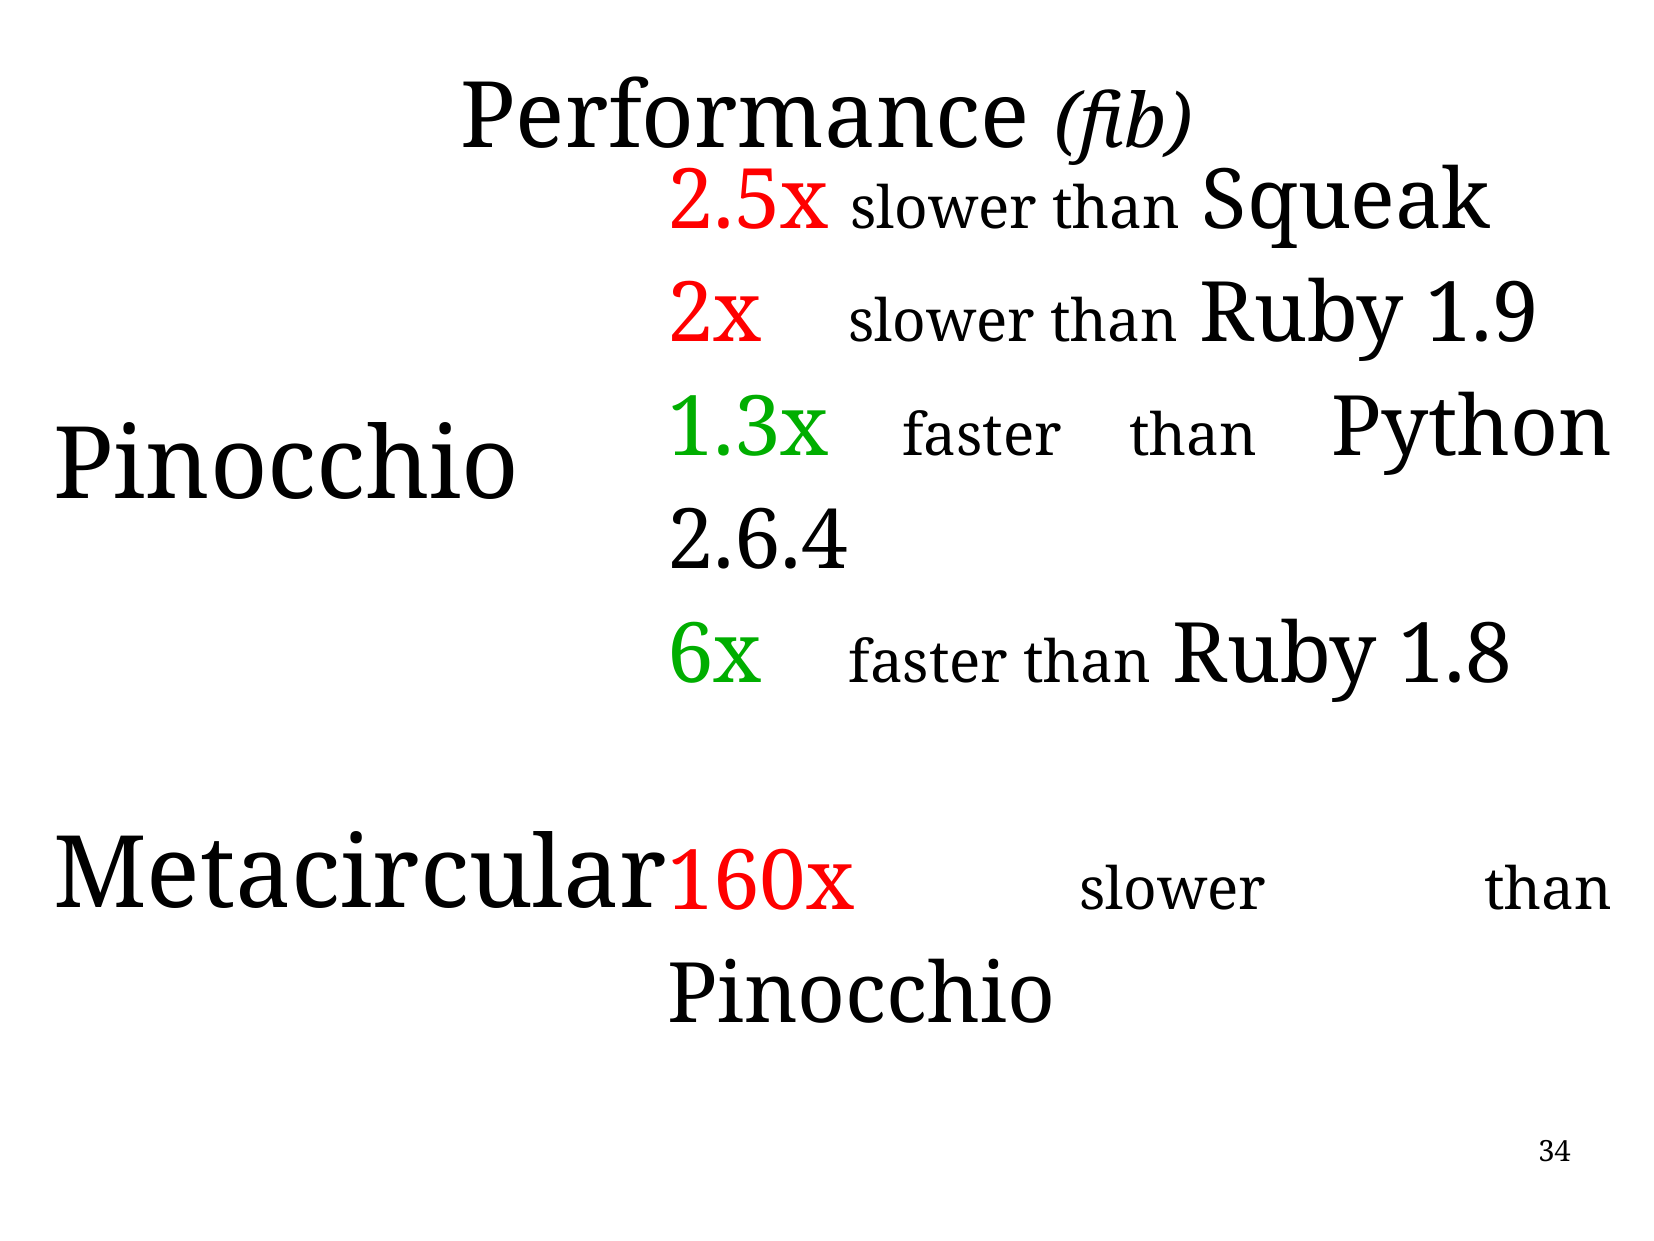

# Performance (fib)
2.5x slower than Squeak
2x slower than Ruby 1.9
1.3x faster than Python 2.6.4
6x faster than Ruby 1.8
160x slower than Pinocchio
Pinocchio
Metacircular
34